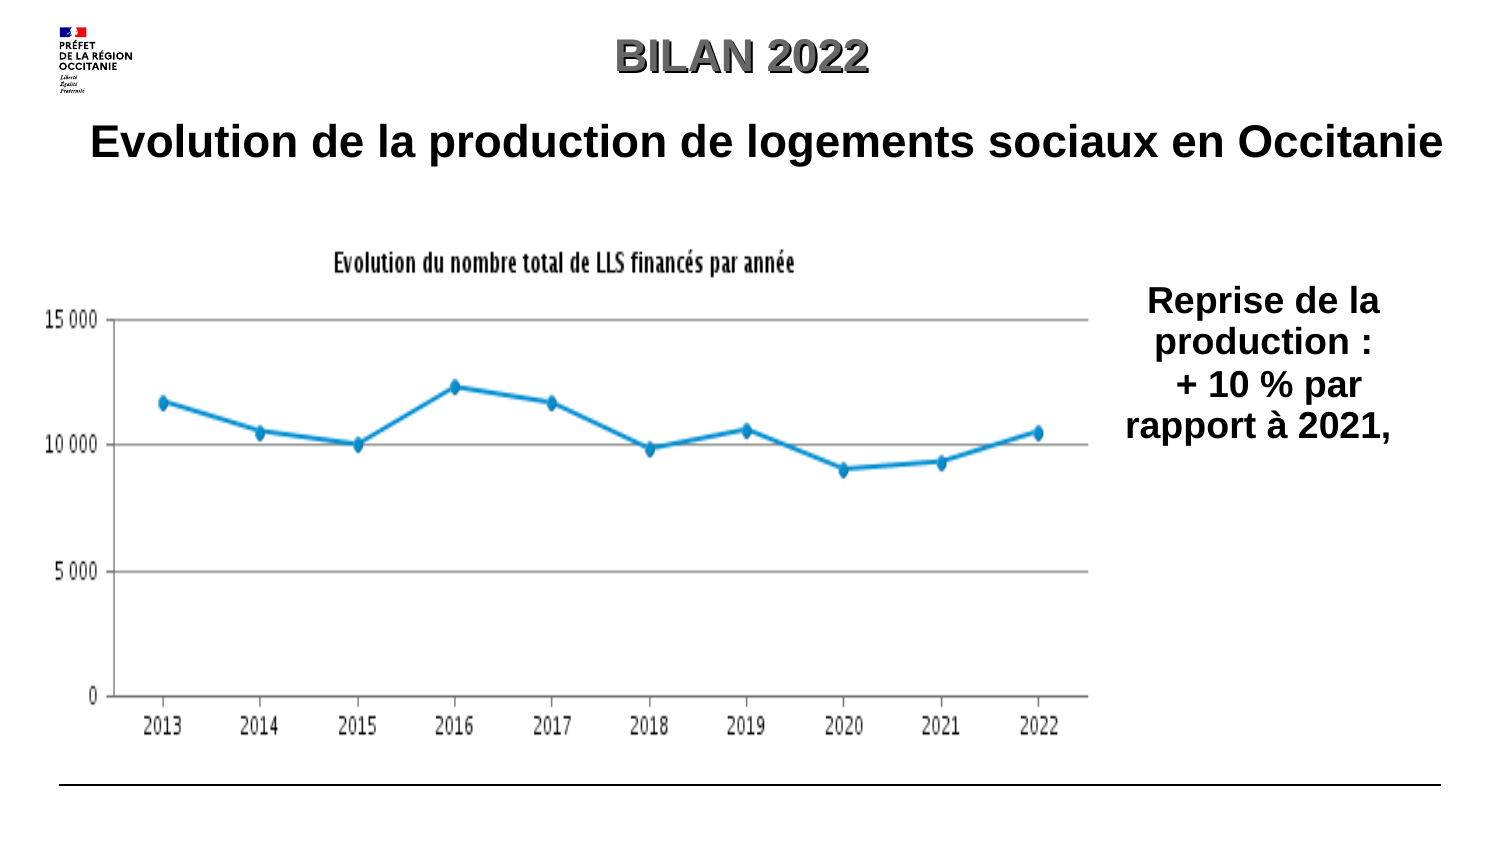

BILAN 2022
# Evolution de la production de logements sociaux en Occitanie
Reprise de la production :
 + 10 % par rapport à 2021,